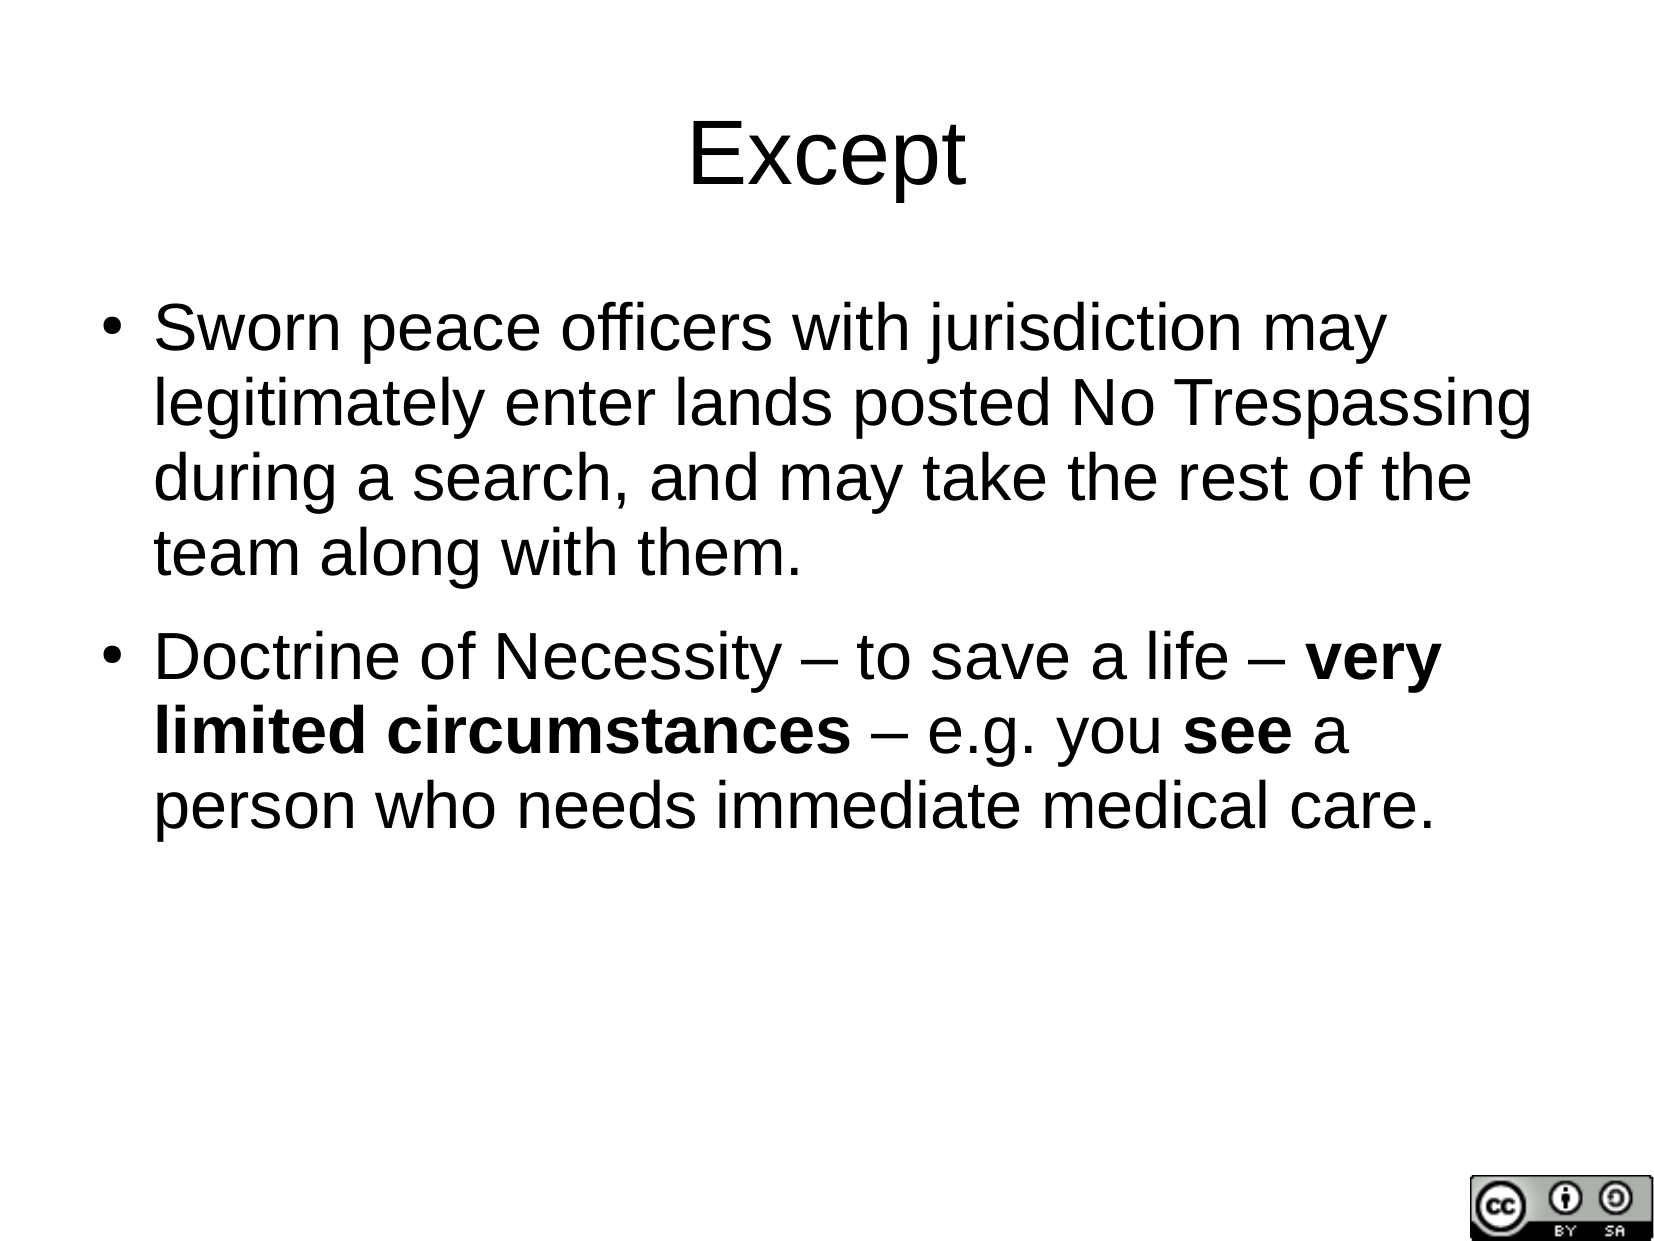

# Except
Sworn peace officers with jurisdiction may legitimately enter lands posted No Trespassing during a search, and may take the rest of the team along with them.
Doctrine of Necessity – to save a life – very limited circumstances – e.g. you see a person who needs immediate medical care.